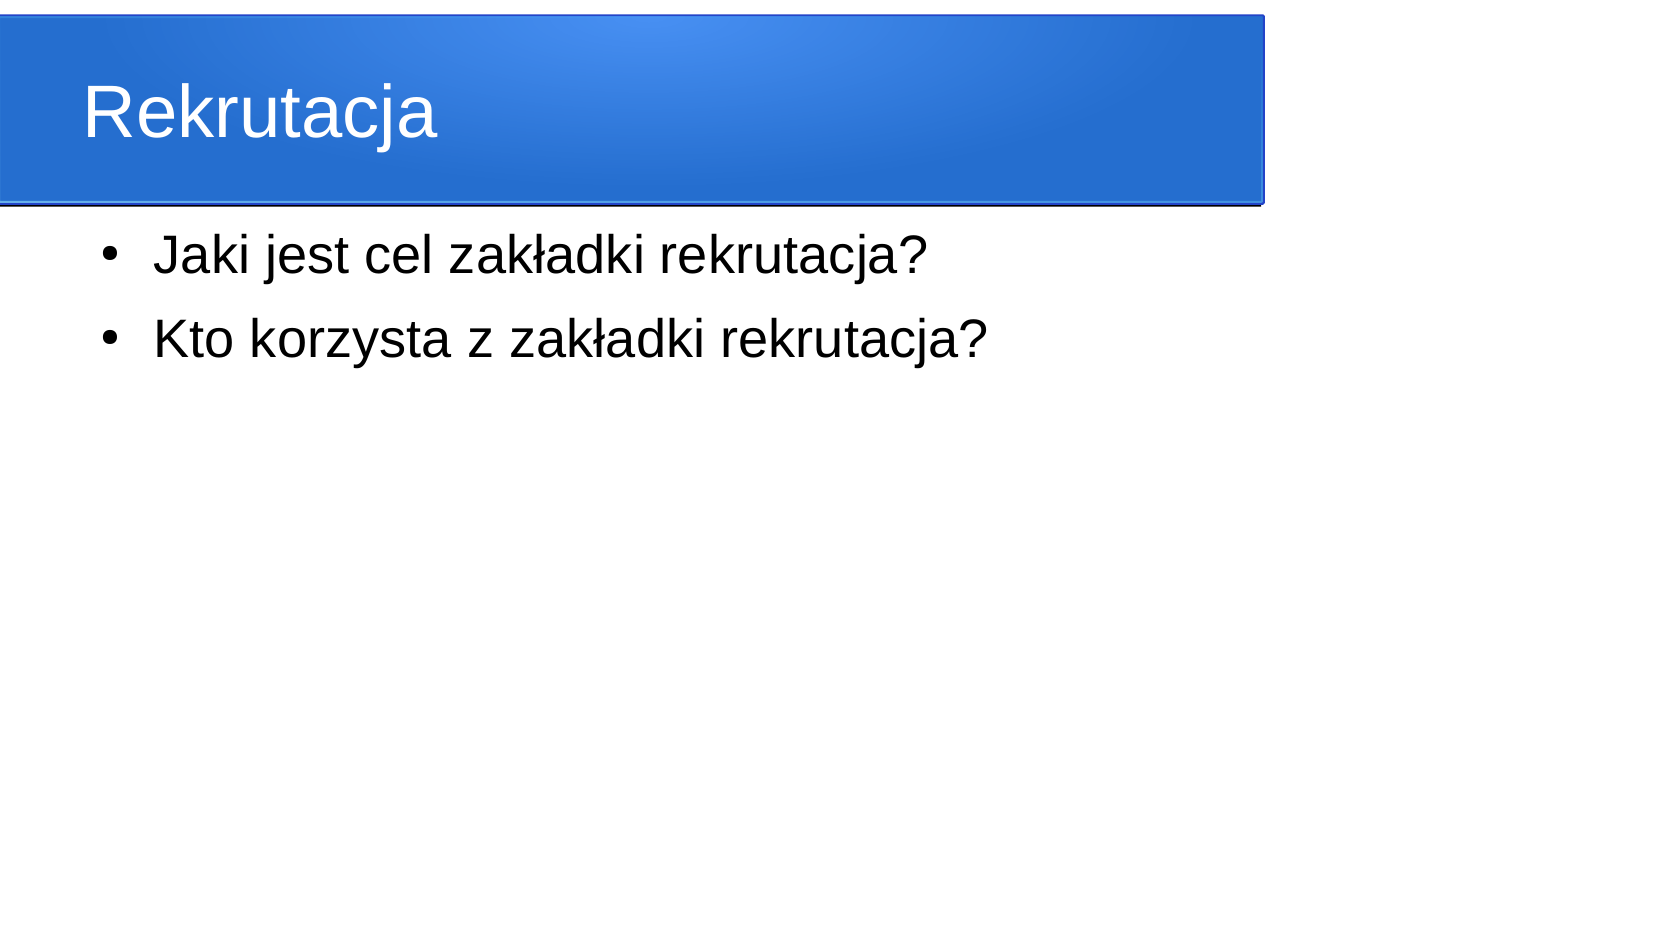

# Rekrutacja
Jaki jest cel zakładki rekrutacja?
Kto korzysta z zakładki rekrutacja?